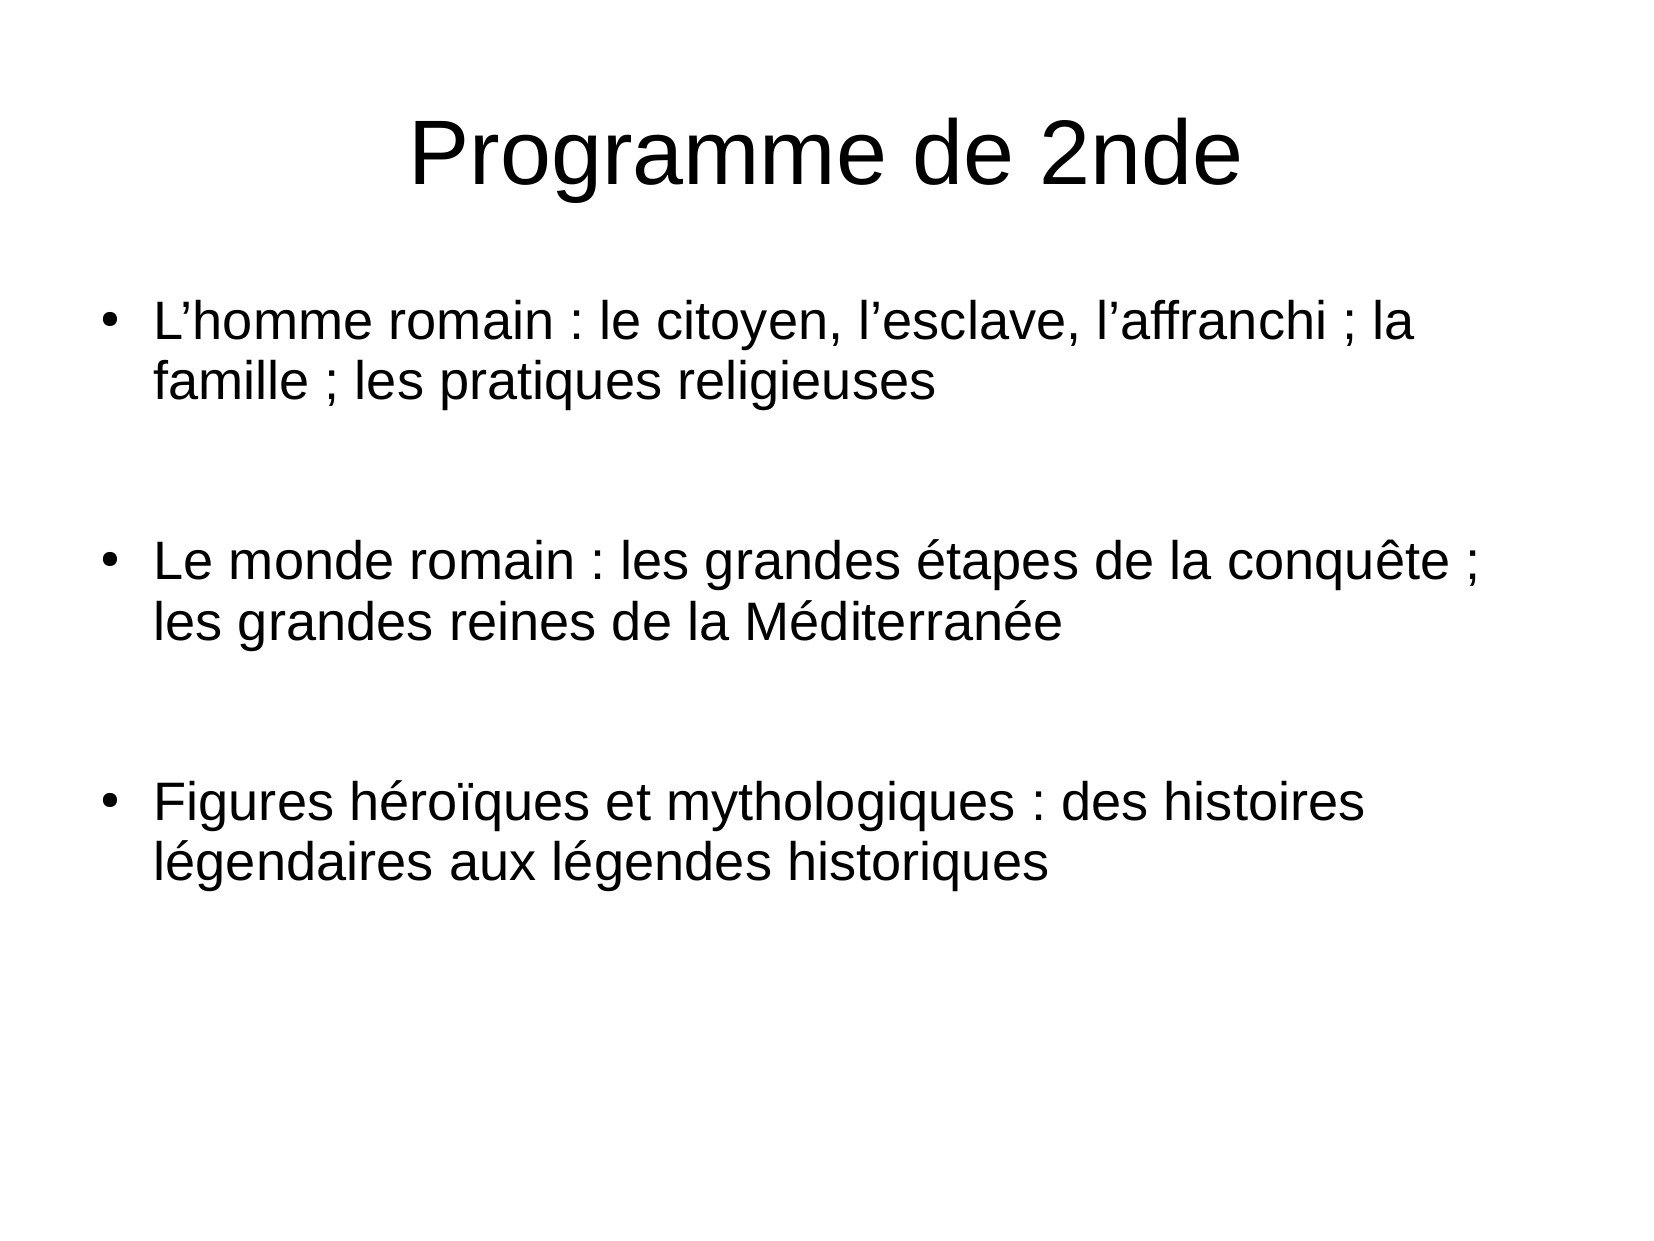

# Programme de 2nde
L’homme romain : le citoyen, l’esclave, l’affranchi ; la famille ; les pratiques religieuses
Le monde romain : les grandes étapes de la conquête ; les grandes reines de la Méditerranée
Figures héroïques et mythologiques : des histoires légendaires aux légendes historiques